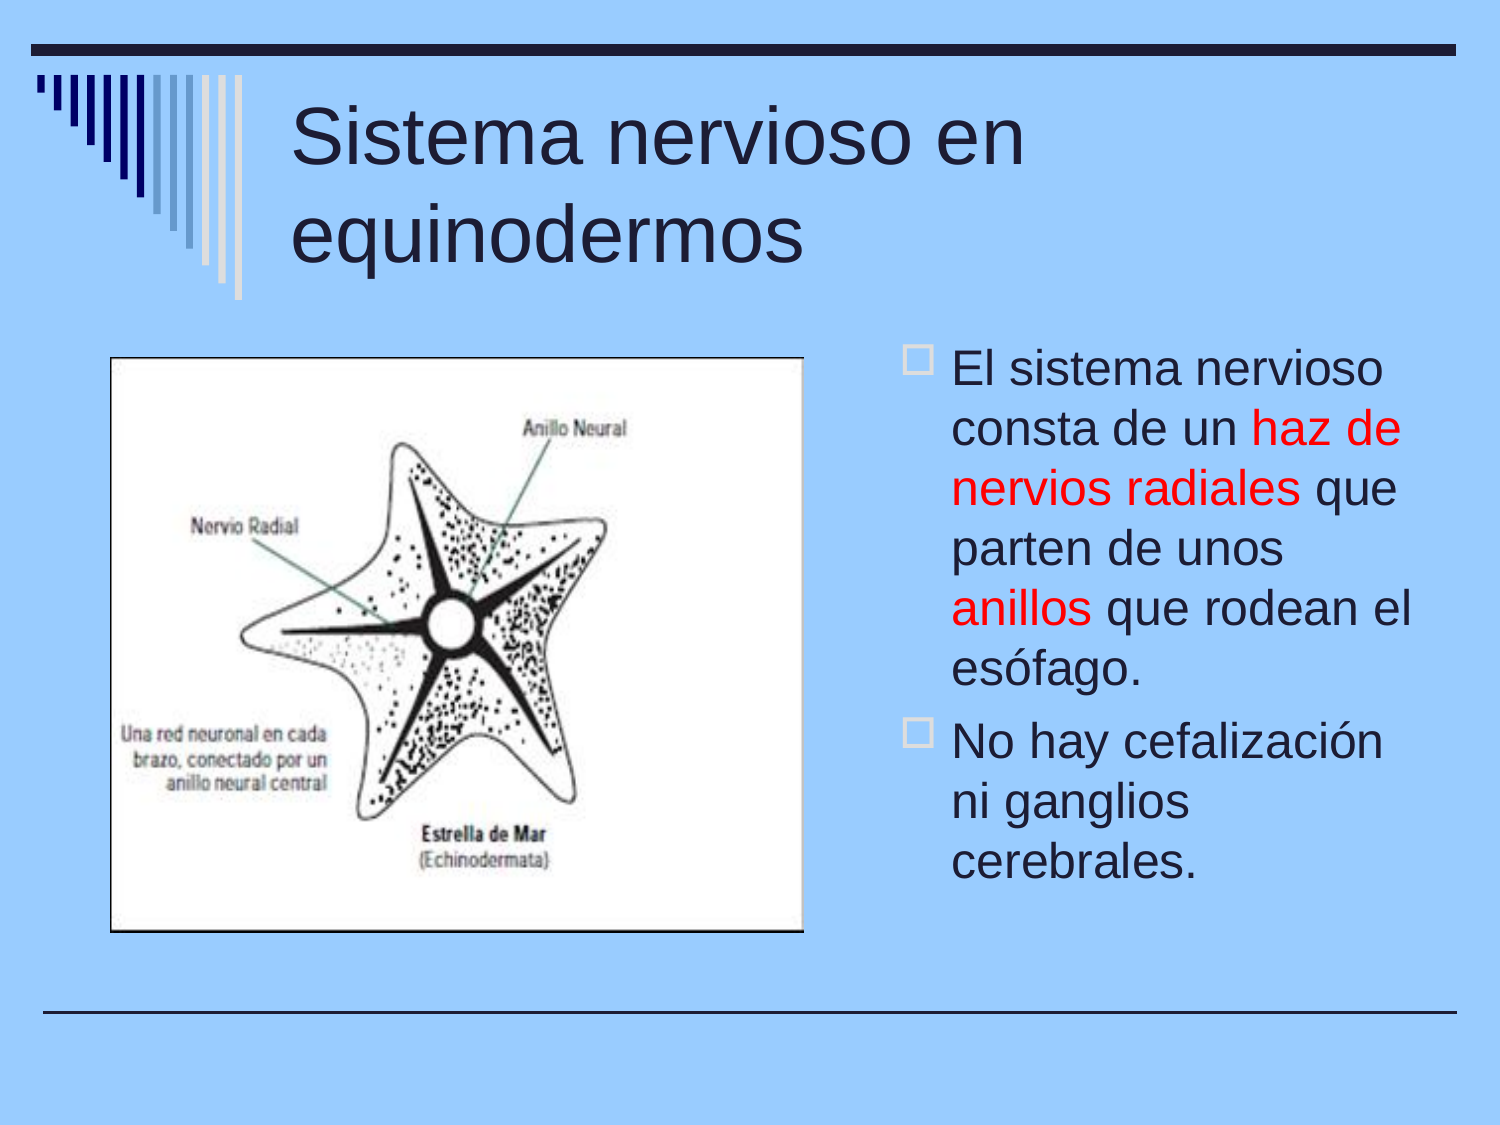

# Sistema nervioso en equinodermos
El sistema nervioso consta de un haz de nervios radiales que parten de unos anillos que rodean el esófago.
No hay cefalización ni ganglios cerebrales.